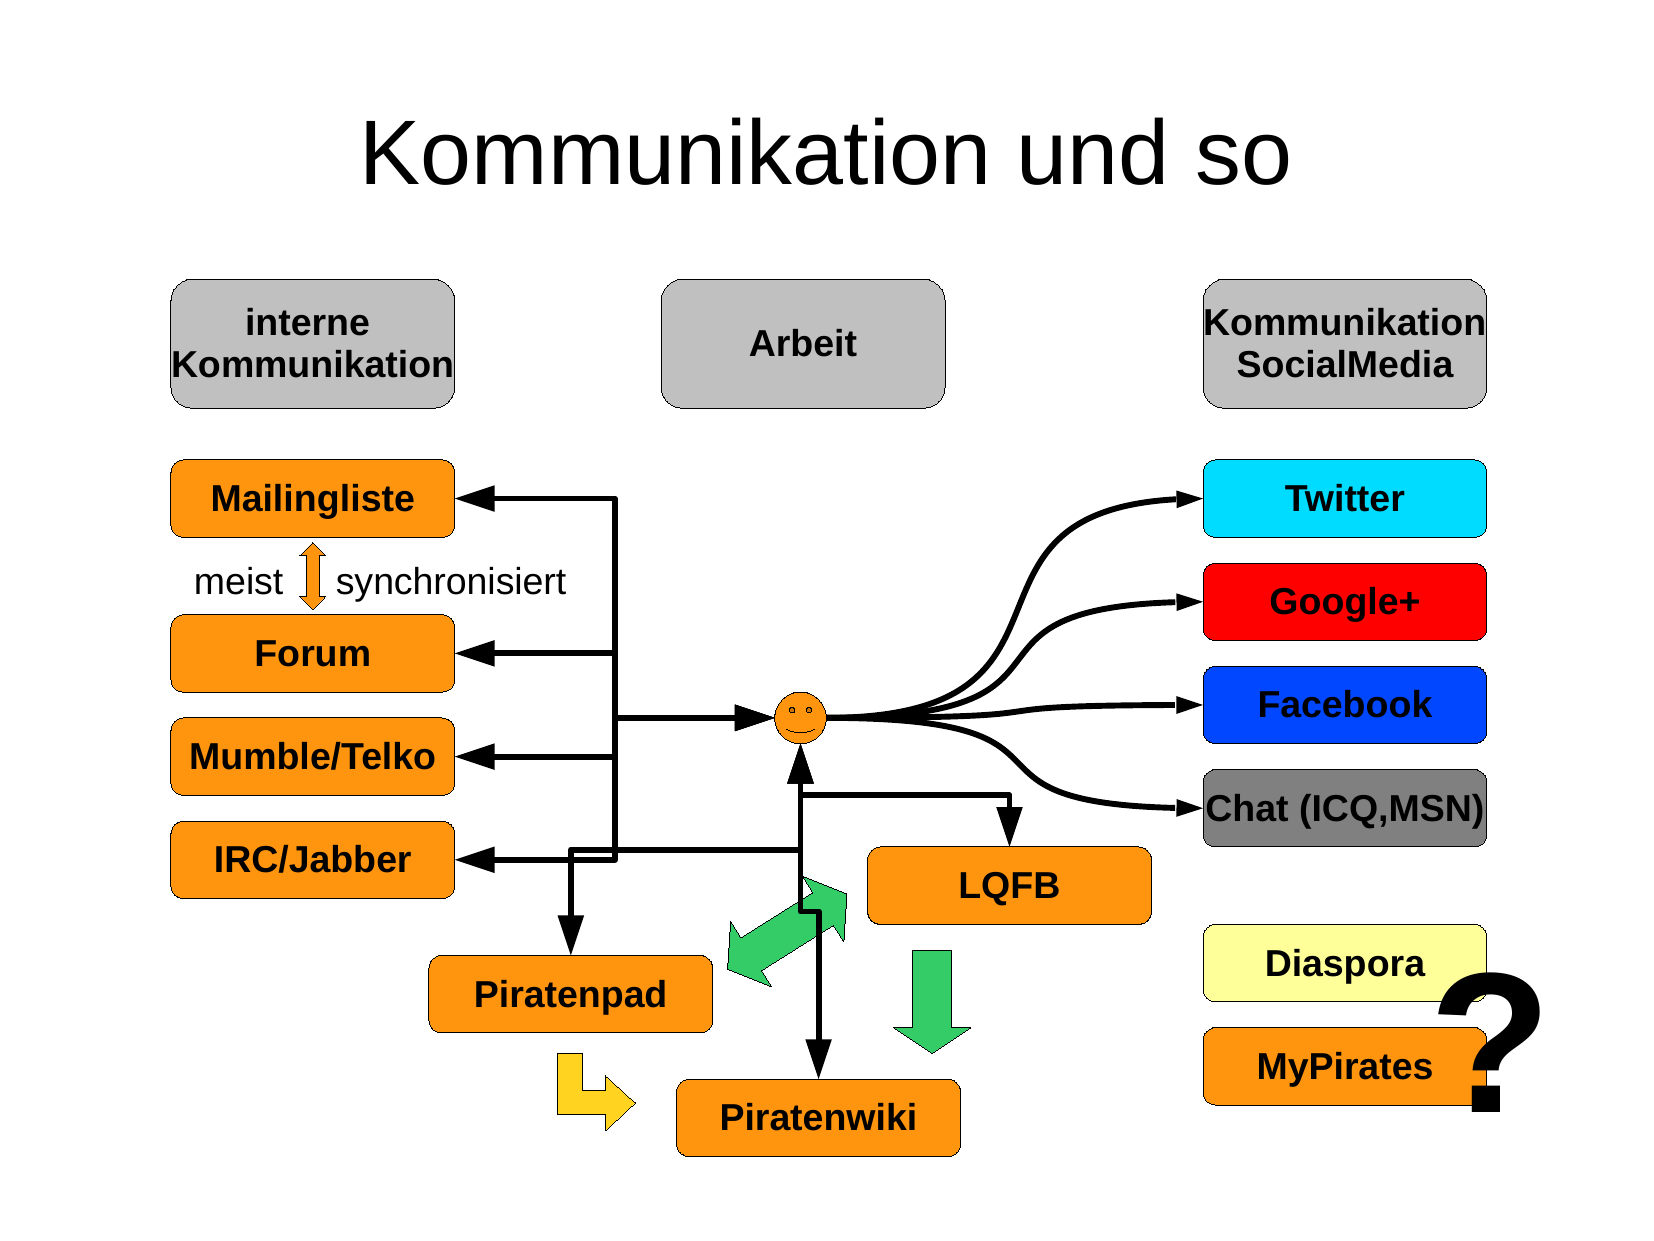

# Kommunikation und so
interne
Kommunikation
Arbeit
Kommunikation
SocialMedia
Mailingliste
Twitter
 meist synchronisiert
Google+
Forum
Facebook
Mumble/Telko
Chat (ICQ,MSN)
IRC/Jabber
LQFB
Diaspora
?
Piratenpad
MyPirates
Piratenwiki